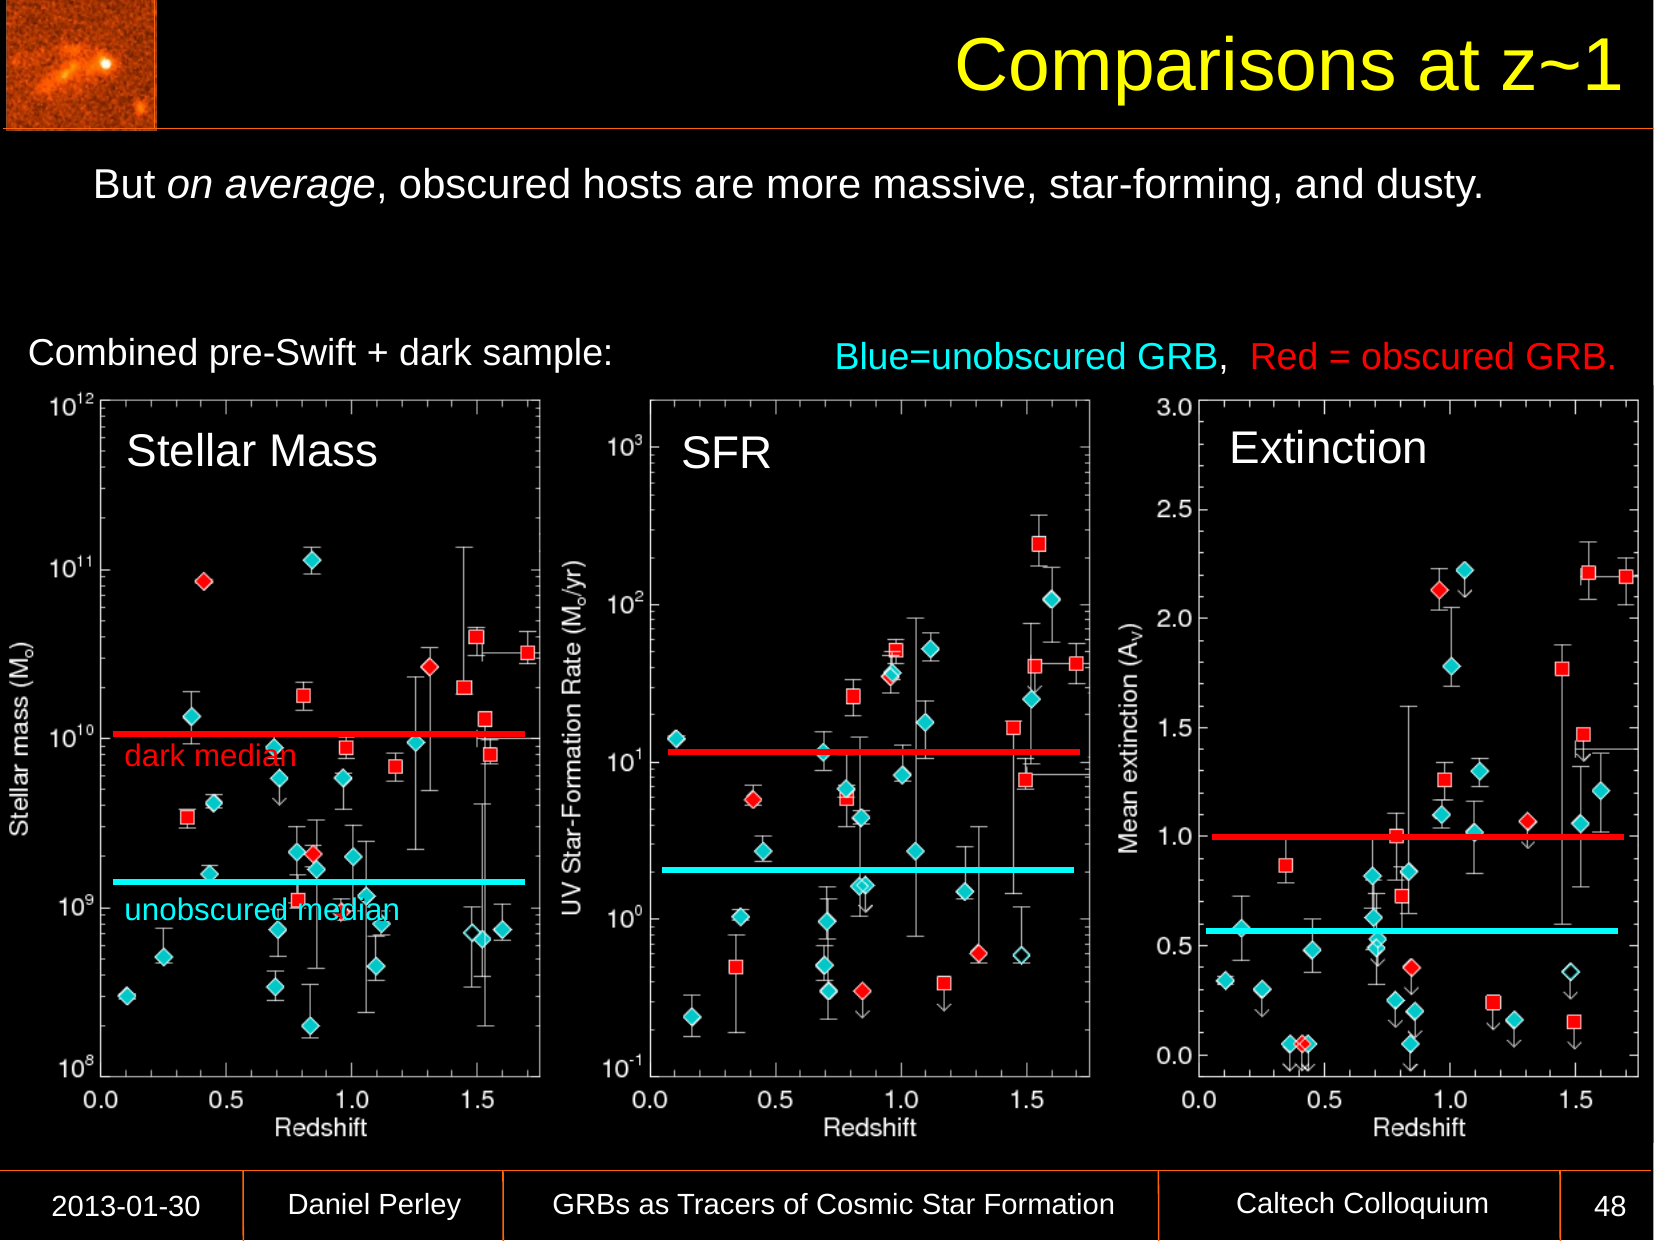

# Comparisons at z~1
But on average, obscured hosts are more massive, star-forming, and dusty.
Combined pre-Swift + dark sample:
Blue=unobscured GRB, Red = obscured GRB.
Extinction
Stellar Mass
SFR
dark median
unobscured median
2013-01-30
48